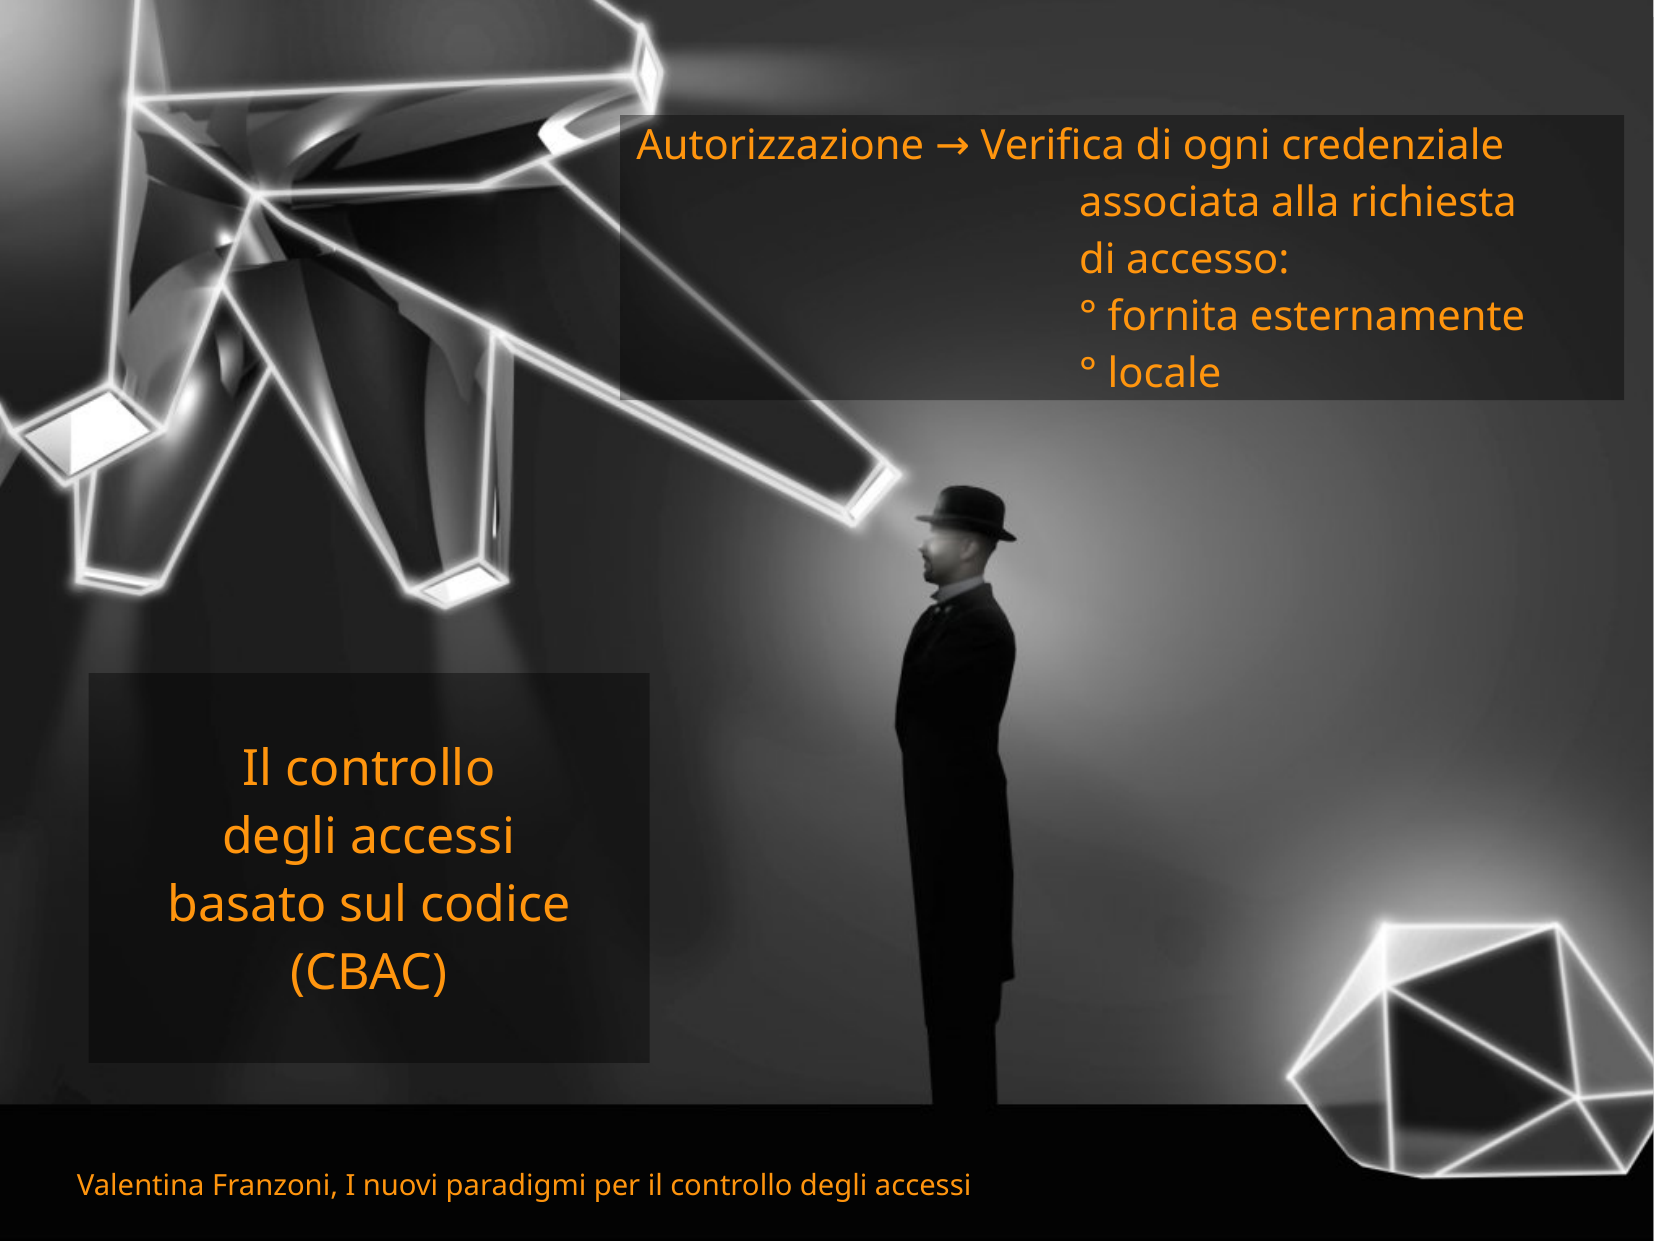

Autorizzazione → Verifica di ogni credenziale
						associata alla richiesta
						di accesso:
						° fornita esternamente
						° locale
Il controllo
degli accessi
basato sul codice
(CBAC)
# Valentina Franzoni, I nuovi paradigmi per il controllo degli accessi